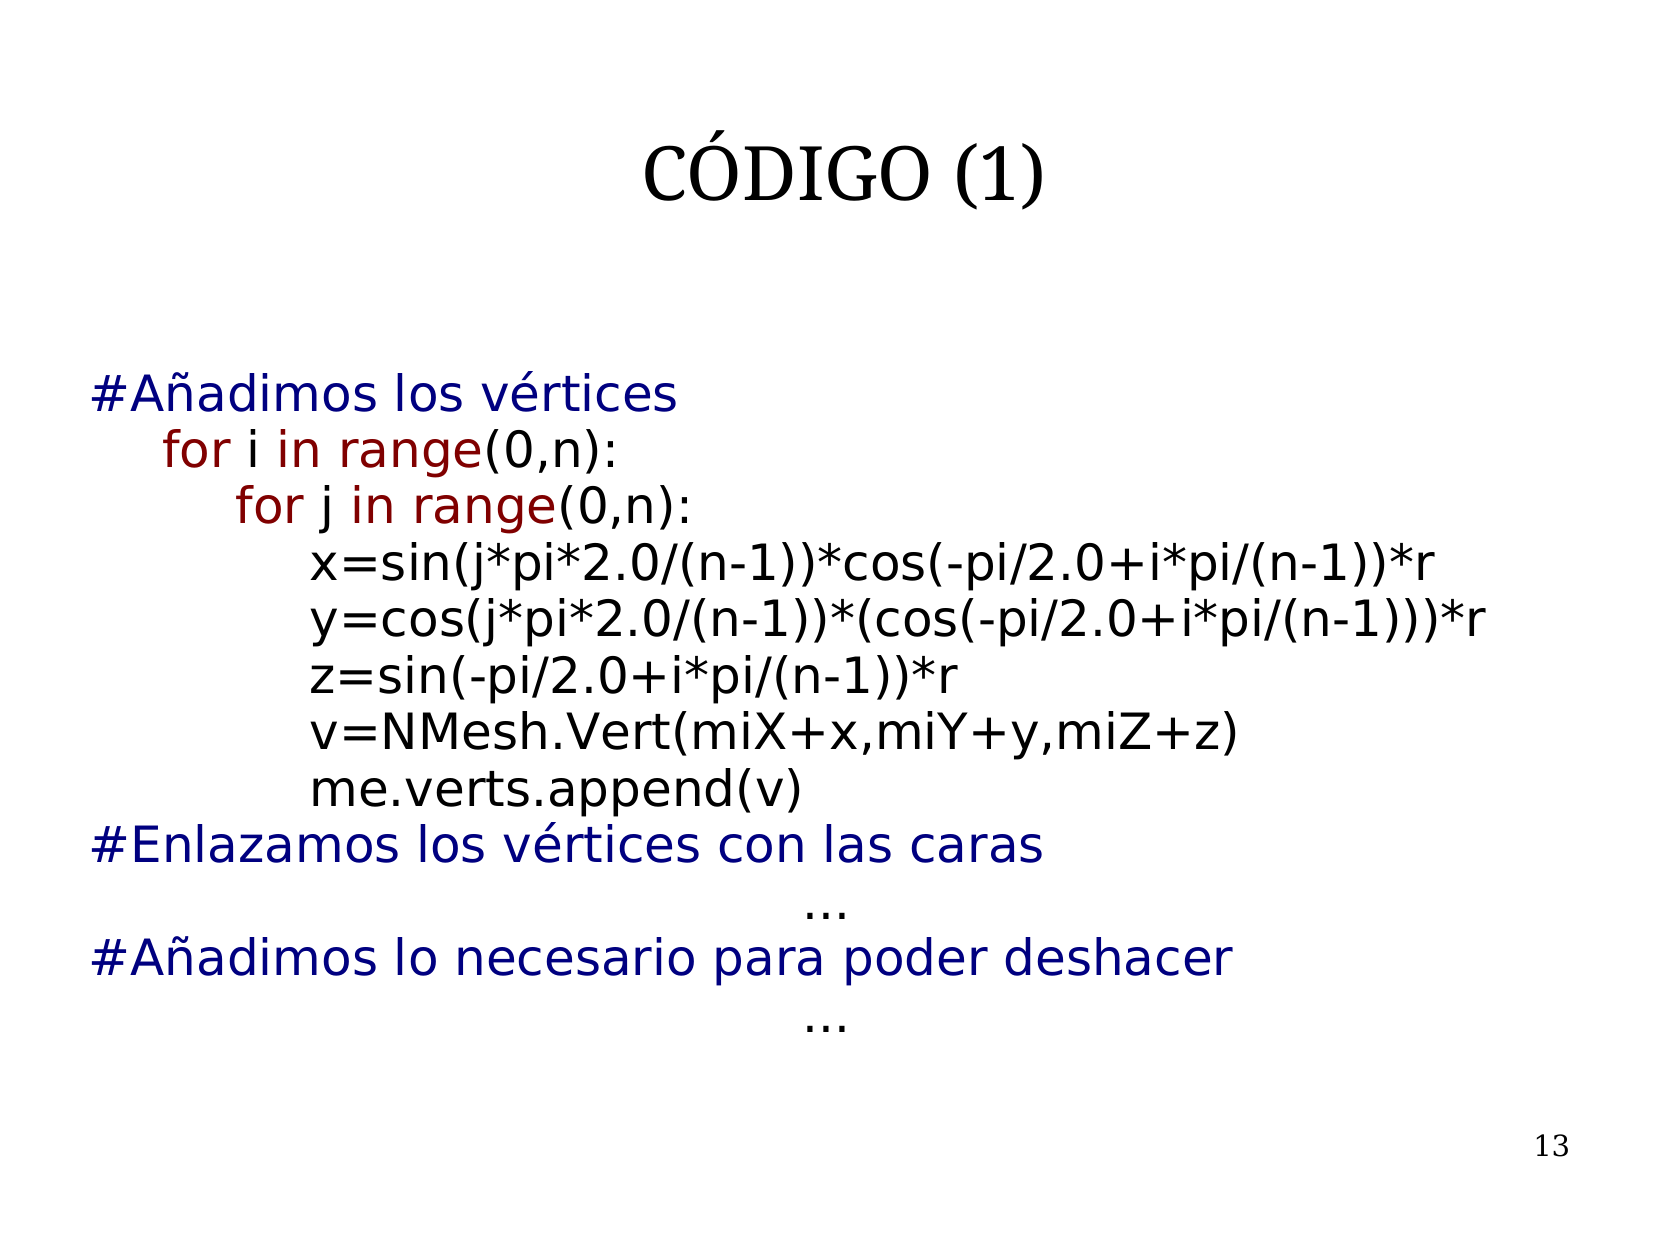

# CÓDIGO (1)
#Añadimos los vértices
	for i in range(0,n):
		for j in range(0,n):
			x=sin(j*pi*2.0/(n-1))*cos(-pi/2.0+i*pi/(n-1))*r
			y=cos(j*pi*2.0/(n-1))*(cos(-pi/2.0+i*pi/(n-1)))*r
			z=sin(-pi/2.0+i*pi/(n-1))*r
			v=NMesh.Vert(miX+x,miY+y,miZ+z)
			me.verts.append(v)
#Enlazamos los vértices con las caras
...
#Añadimos lo necesario para poder deshacer
...
13